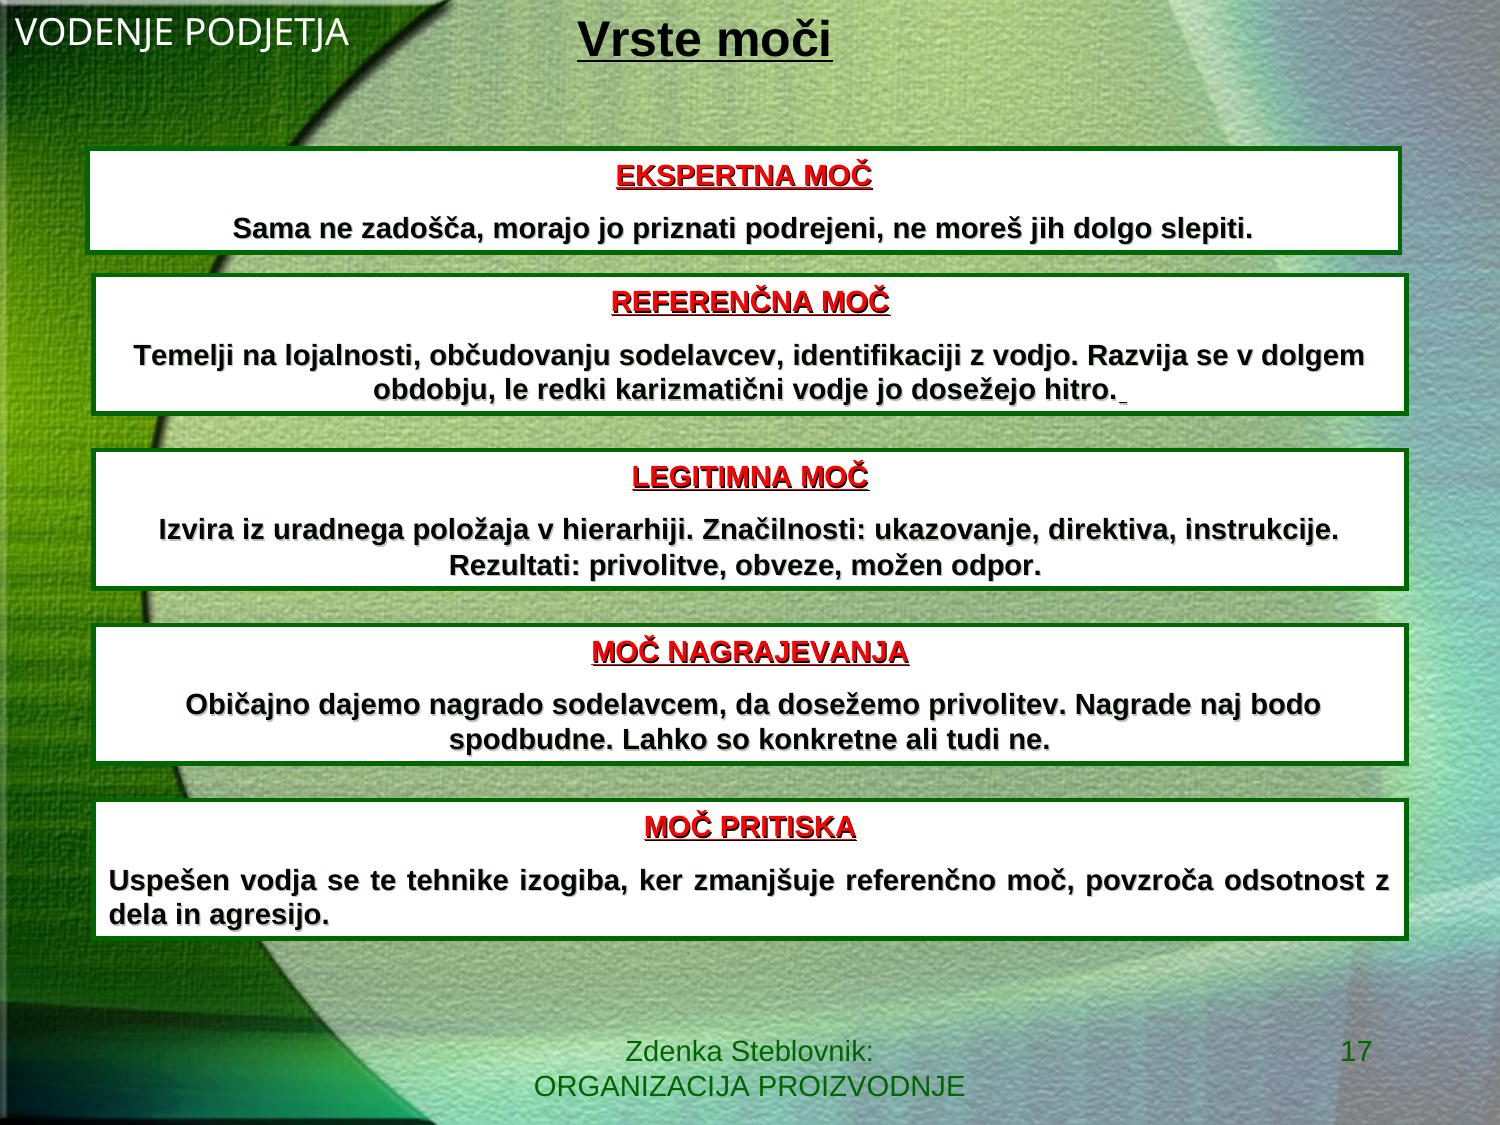

VODENJE PODJETJA
Vrste moči
EKSPERTNA MOČ
 Sama ne zadošča, morajo jo priznati podrejeni, ne moreš jih dolgo slepiti.
REFERENČNA MOČ
Temelji na lojalnosti, občudovanju sodelavcev, identifikaciji z vodjo. Razvija se v dolgem obdobju, le redki karizmatični vodje jo dosežejo hitro.
LEGITIMNA MOČ
Izvira iz uradnega položaja v hierarhiji. Značilnosti: ukazovanje, direktiva, instrukcije. Rezultati: privolitve, obveze, možen odpor.
MOČ NAGRAJEVANJA
 Običajno dajemo nagrado sodelavcem, da dosežemo privolitev. Nagrade naj bodo spodbudne. Lahko so konkretne ali tudi ne.
MOČ PRITISKA
Uspešen vodja se te tehnike izogiba, ker zmanjšuje referenčno moč, povzroča odsotnost z dela in agresijo.
Zdenka Steblovnik: ORGANIZACIJA PROIZVODNJE